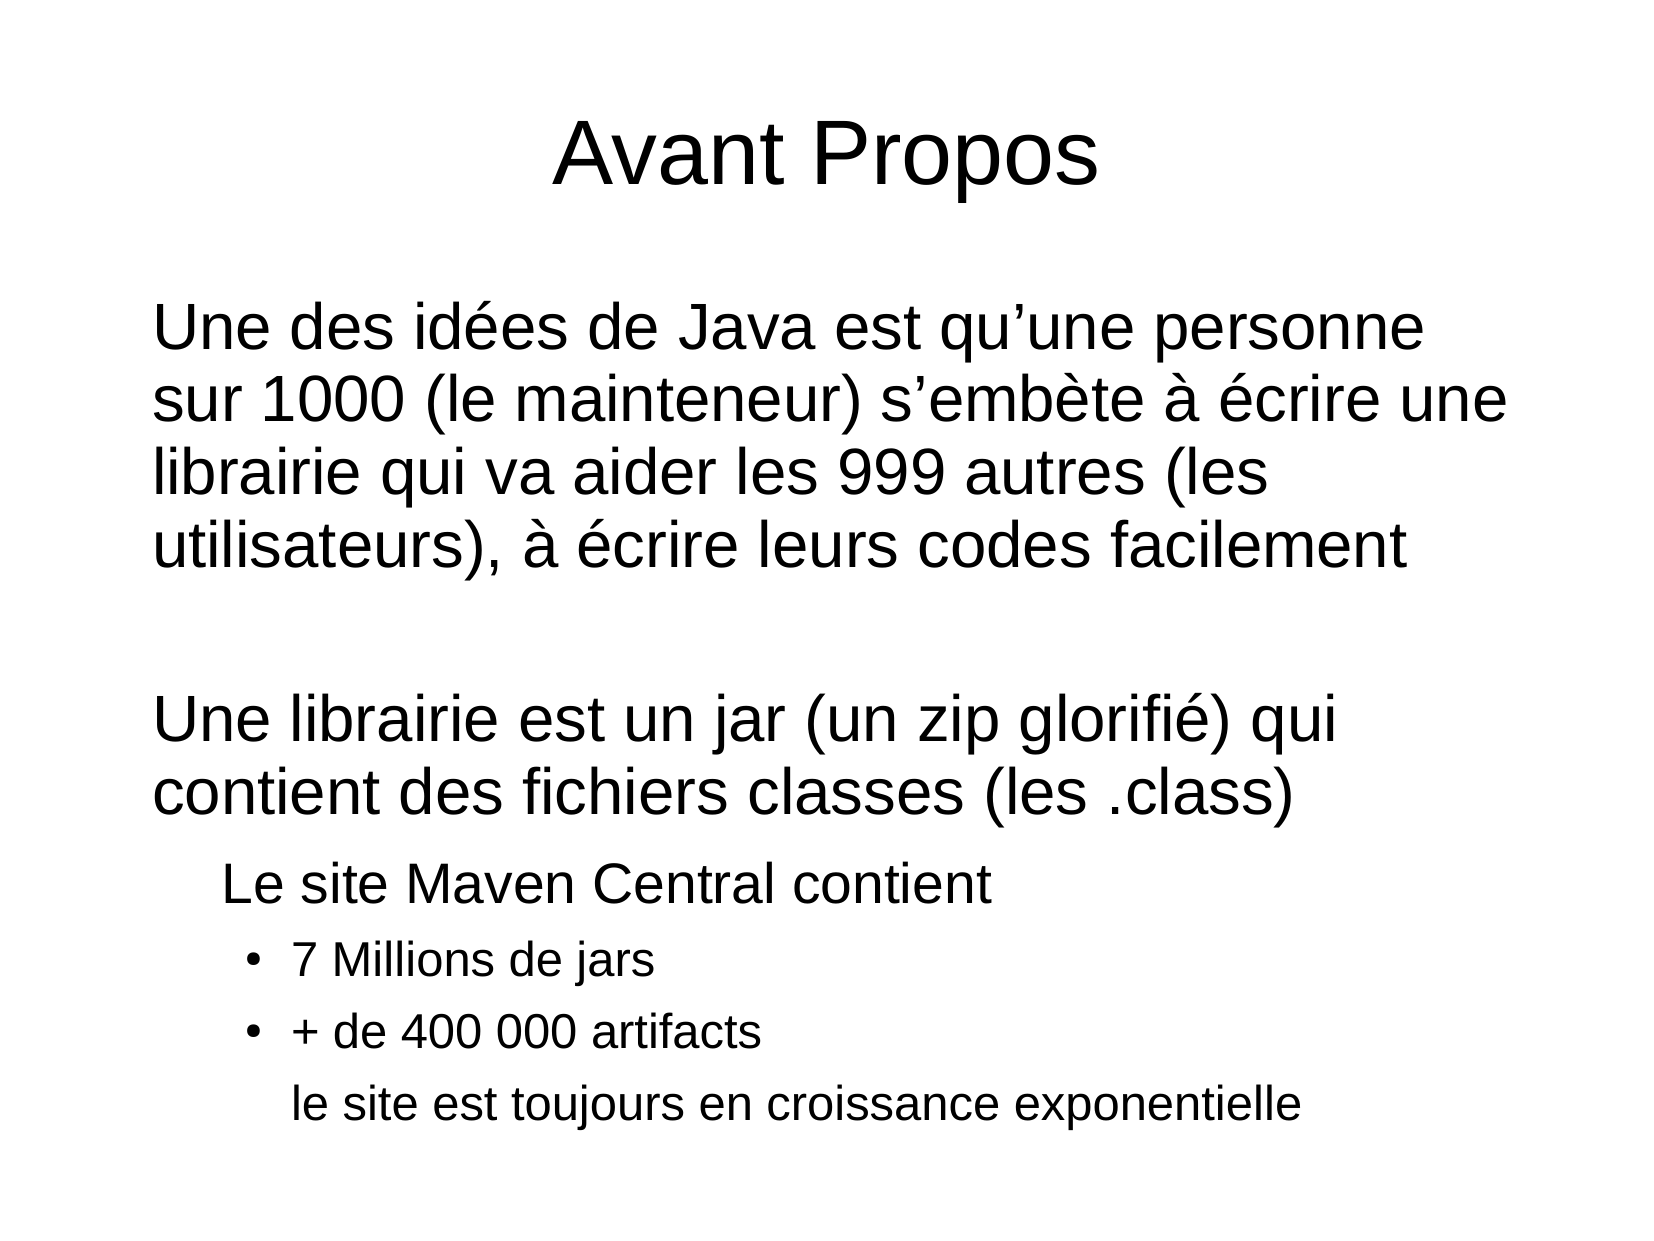

# Avant Propos
Une des idées de Java est qu’une personne
sur 1000 (le mainteneur) s’embète à écrire une librairie qui va aider les 999 autres (les utilisateurs), à écrire leurs codes facilement
Une librairie est un jar (un zip glorifié) qui contient des fichiers classes (les .class)
Le site Maven Central contient
7 Millions de jars
+ de 400 000 artifacts
le site est toujours en croissance exponentielle